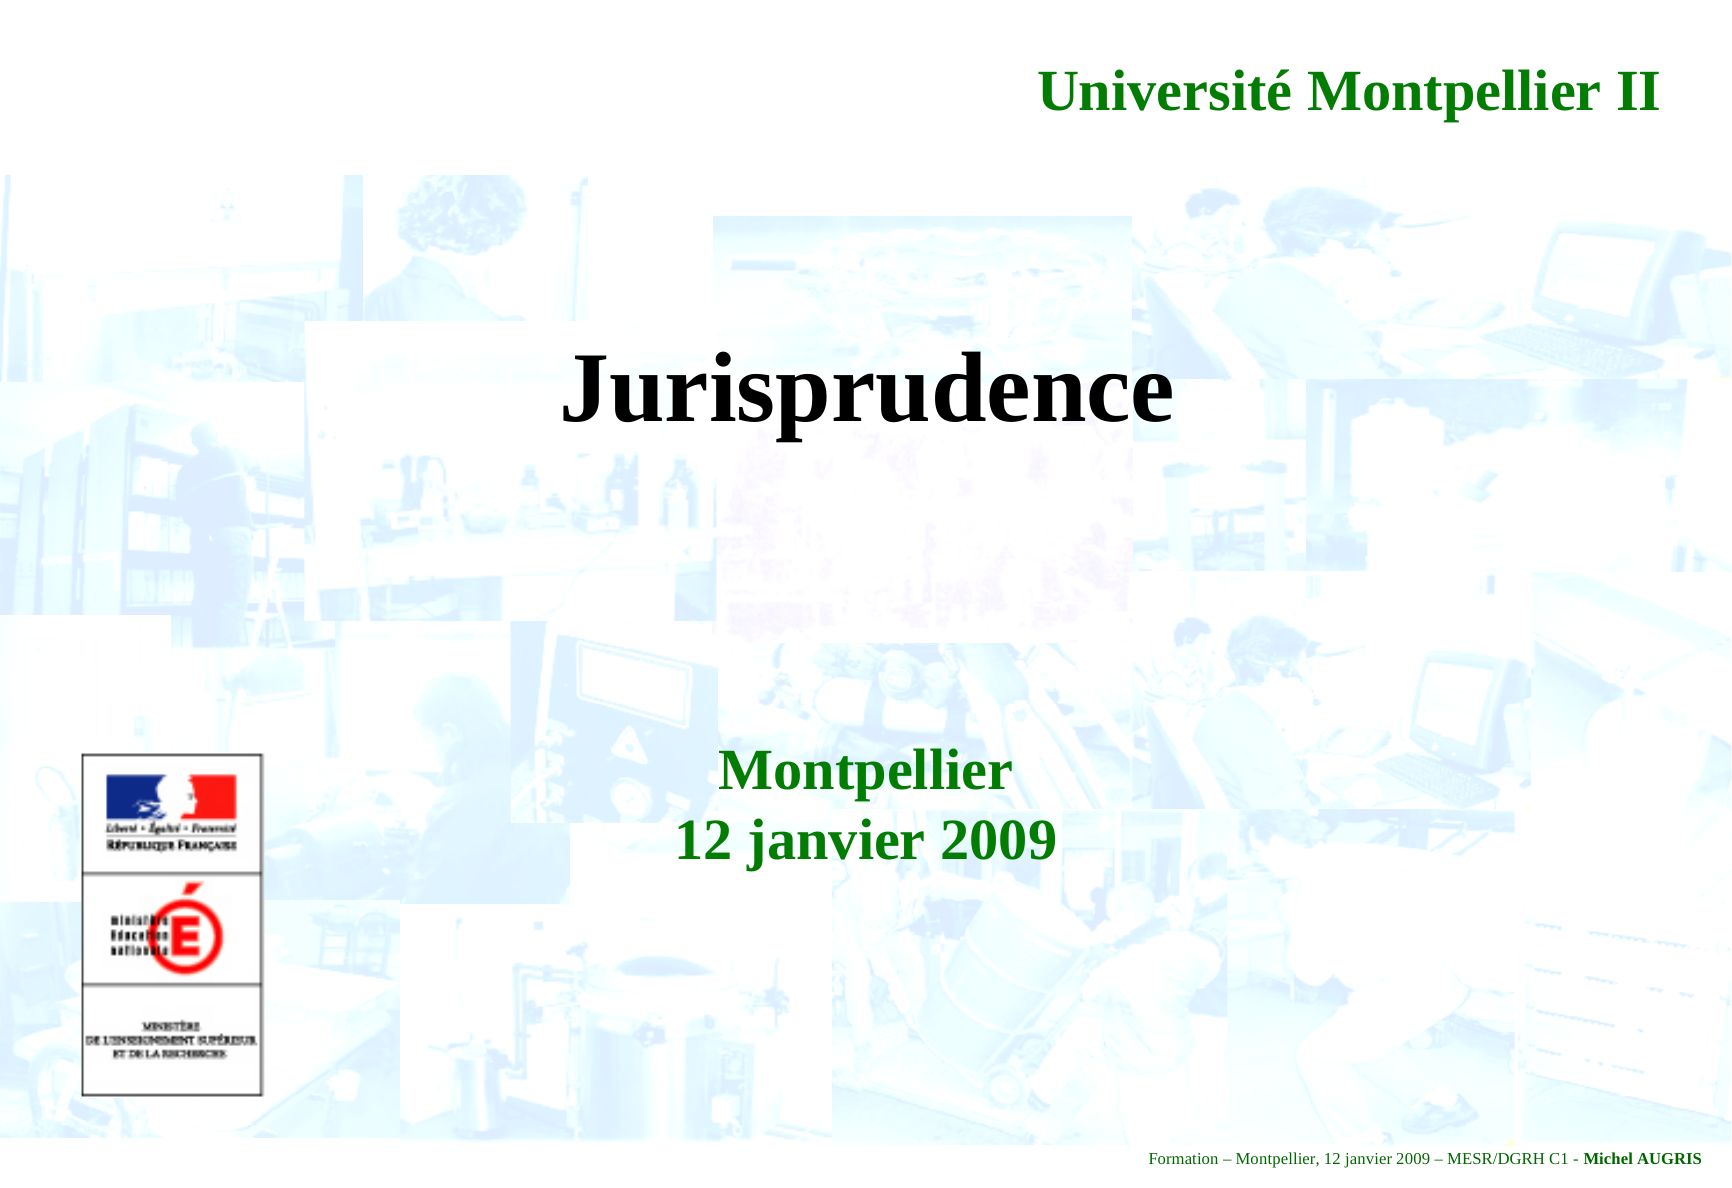

Université Montpellier II
Jurisprudence
Montpellier
12 janvier 2009